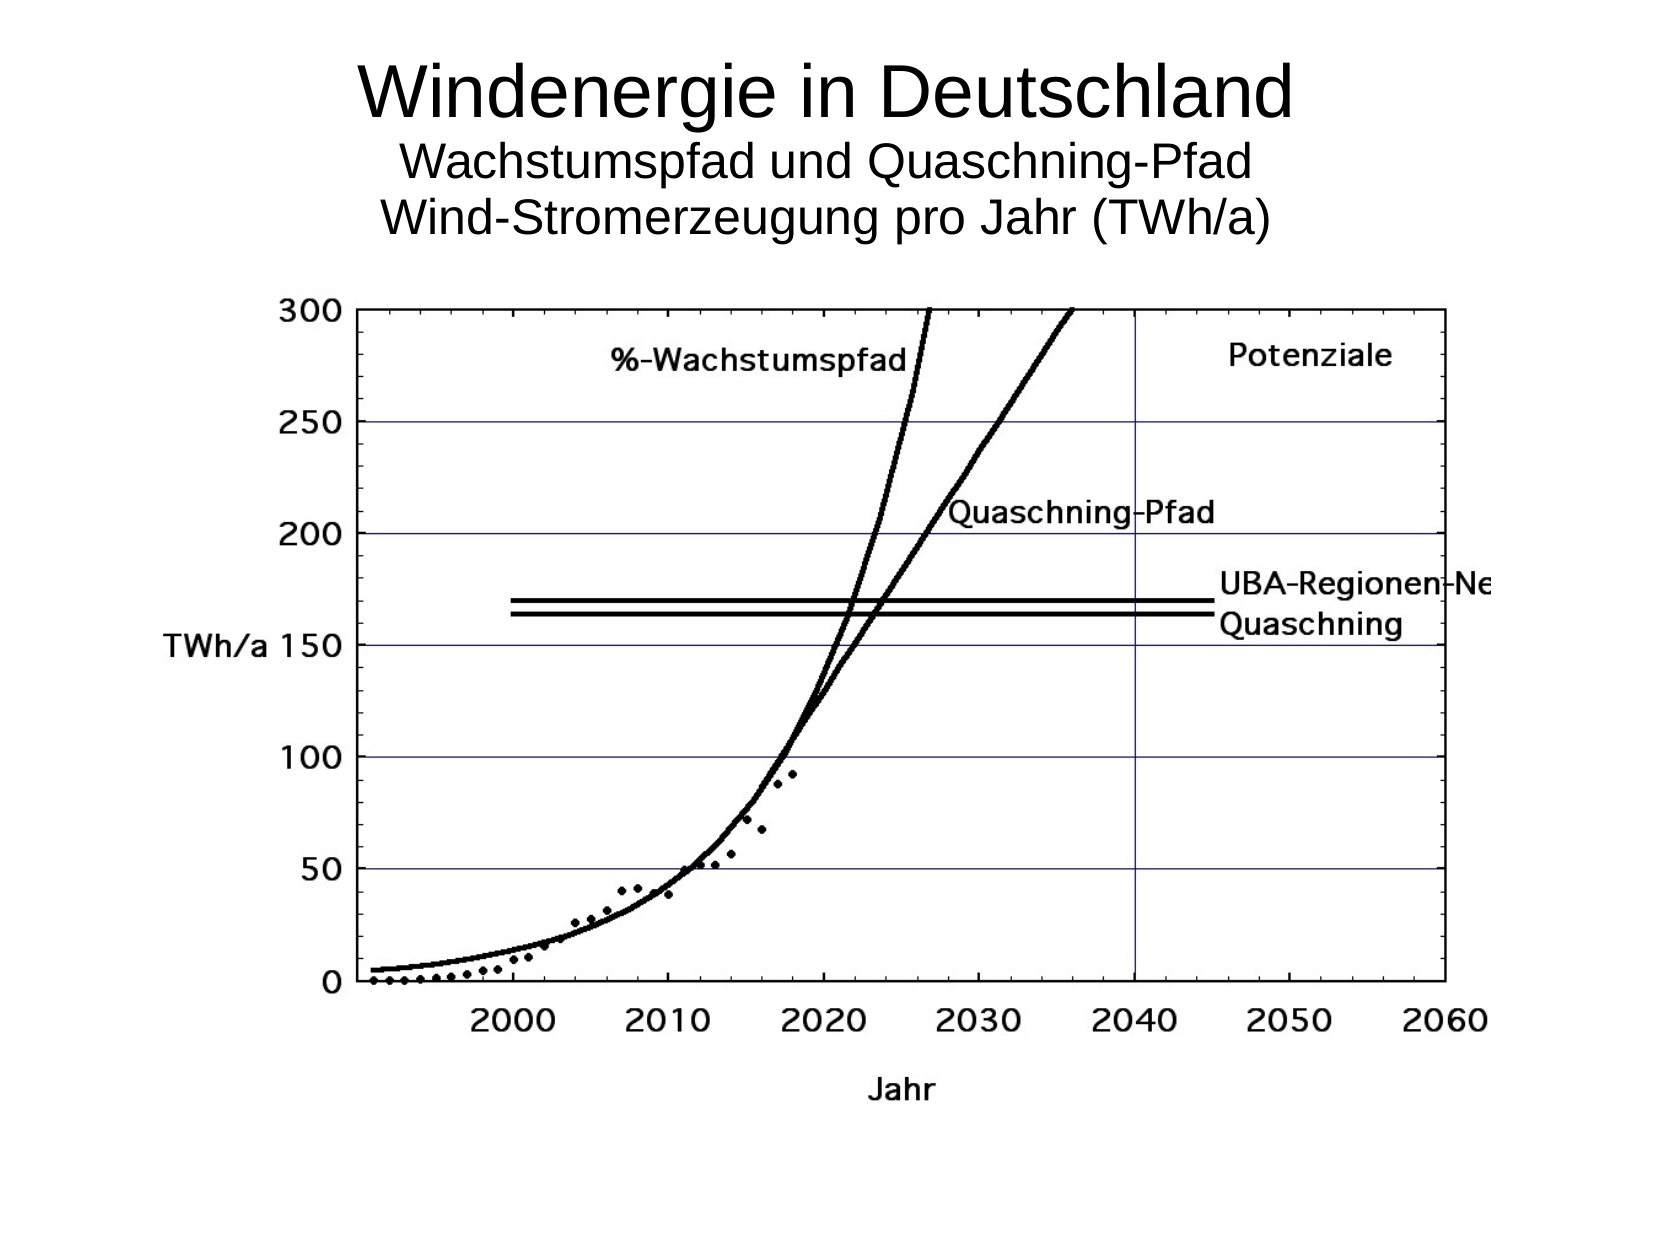

# Windenergie in Deutschland Wachstumspfad und Quaschning-Pfad Wind-Stromerzeugung pro Jahr (TWh/a)